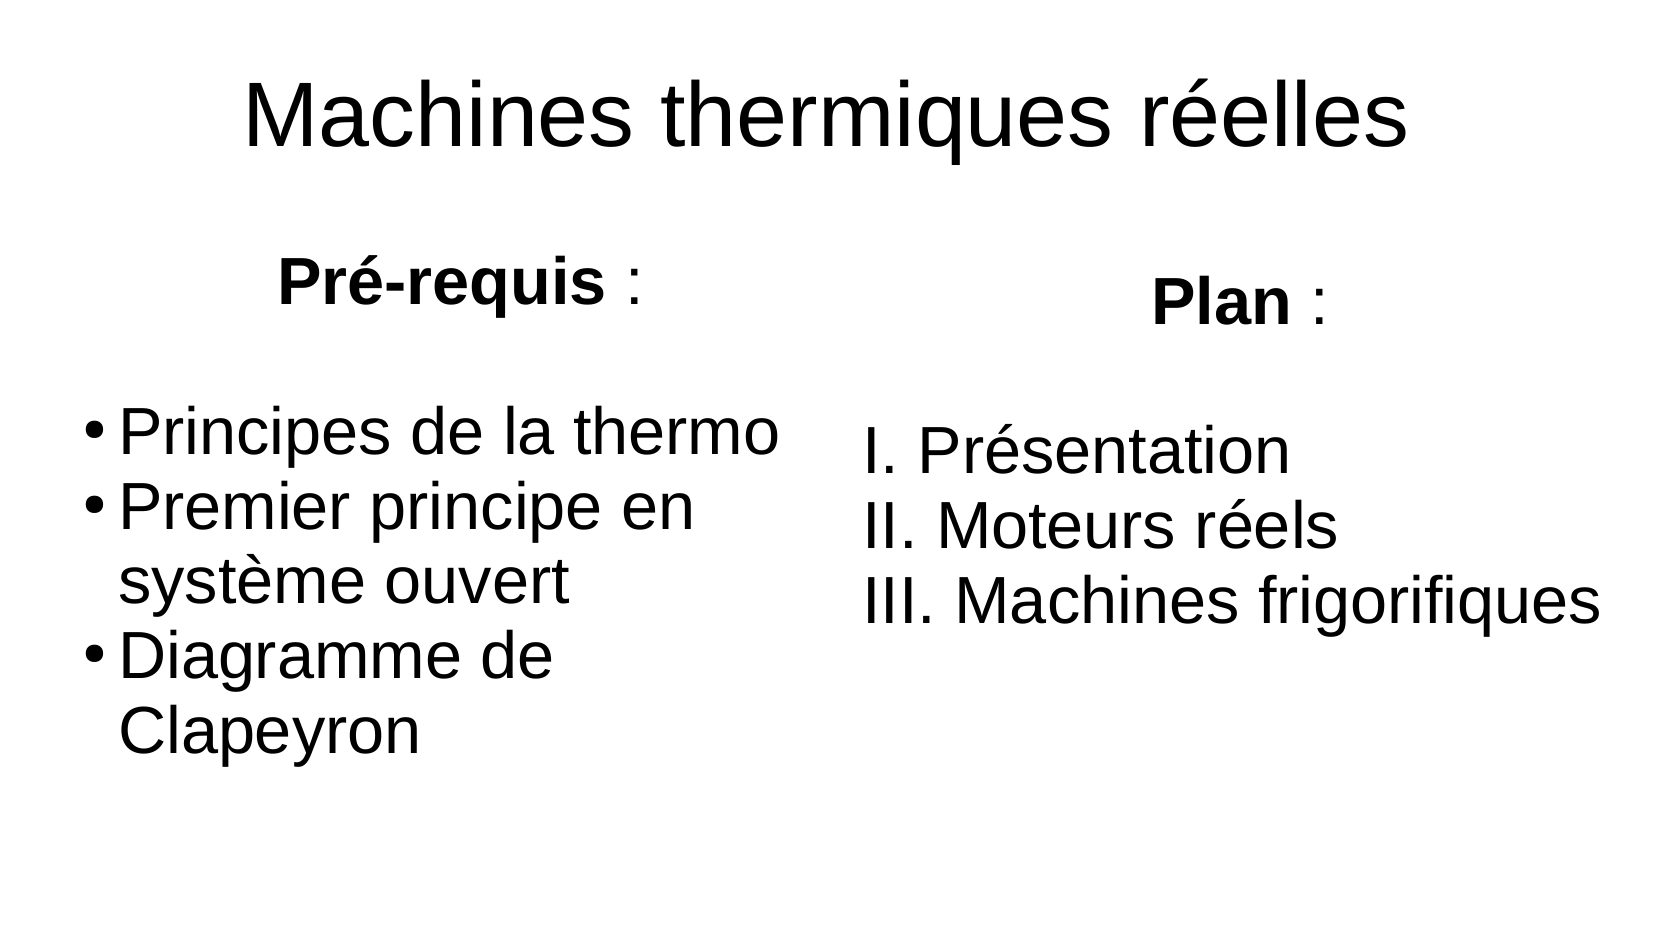

# Machines thermiques réelles
Pré-requis :
Principes de la thermo
Premier principe en système ouvert
Diagramme de Clapeyron
Plan :
 Présentation
 Moteurs réels
 Machines frigorifiques